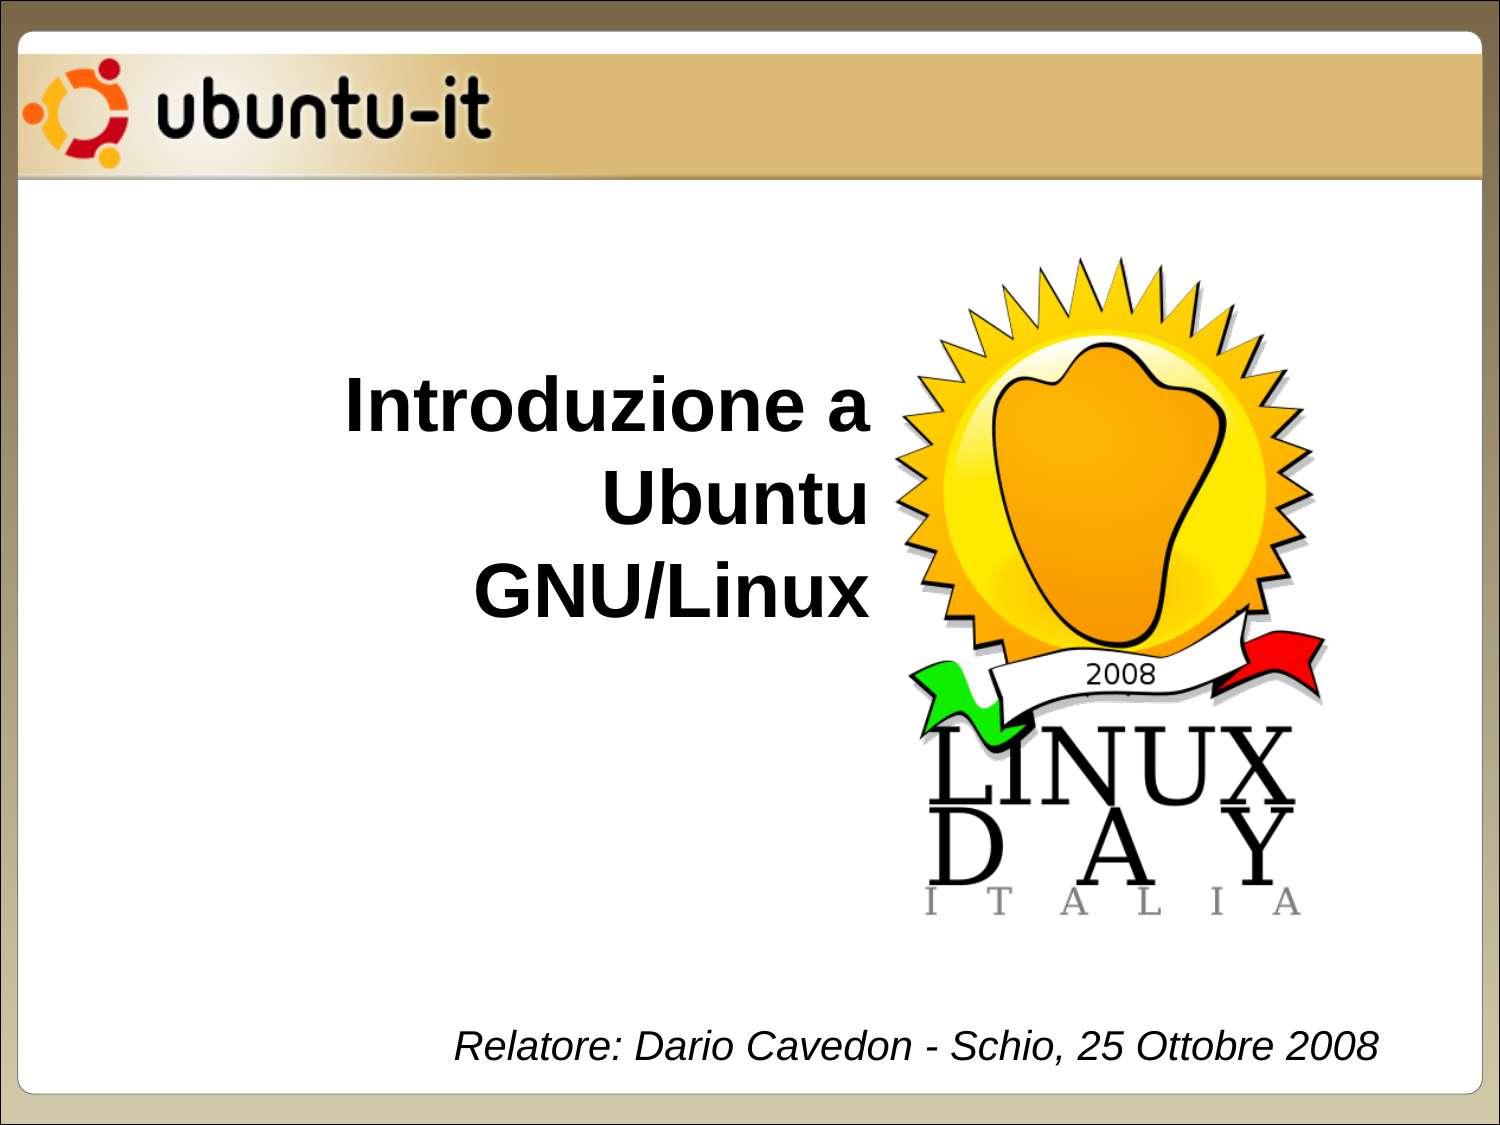

# Introduzione a Ubuntu GNU/Linux
Relatore: Dario Cavedon - Schio, 25 Ottobre 2008